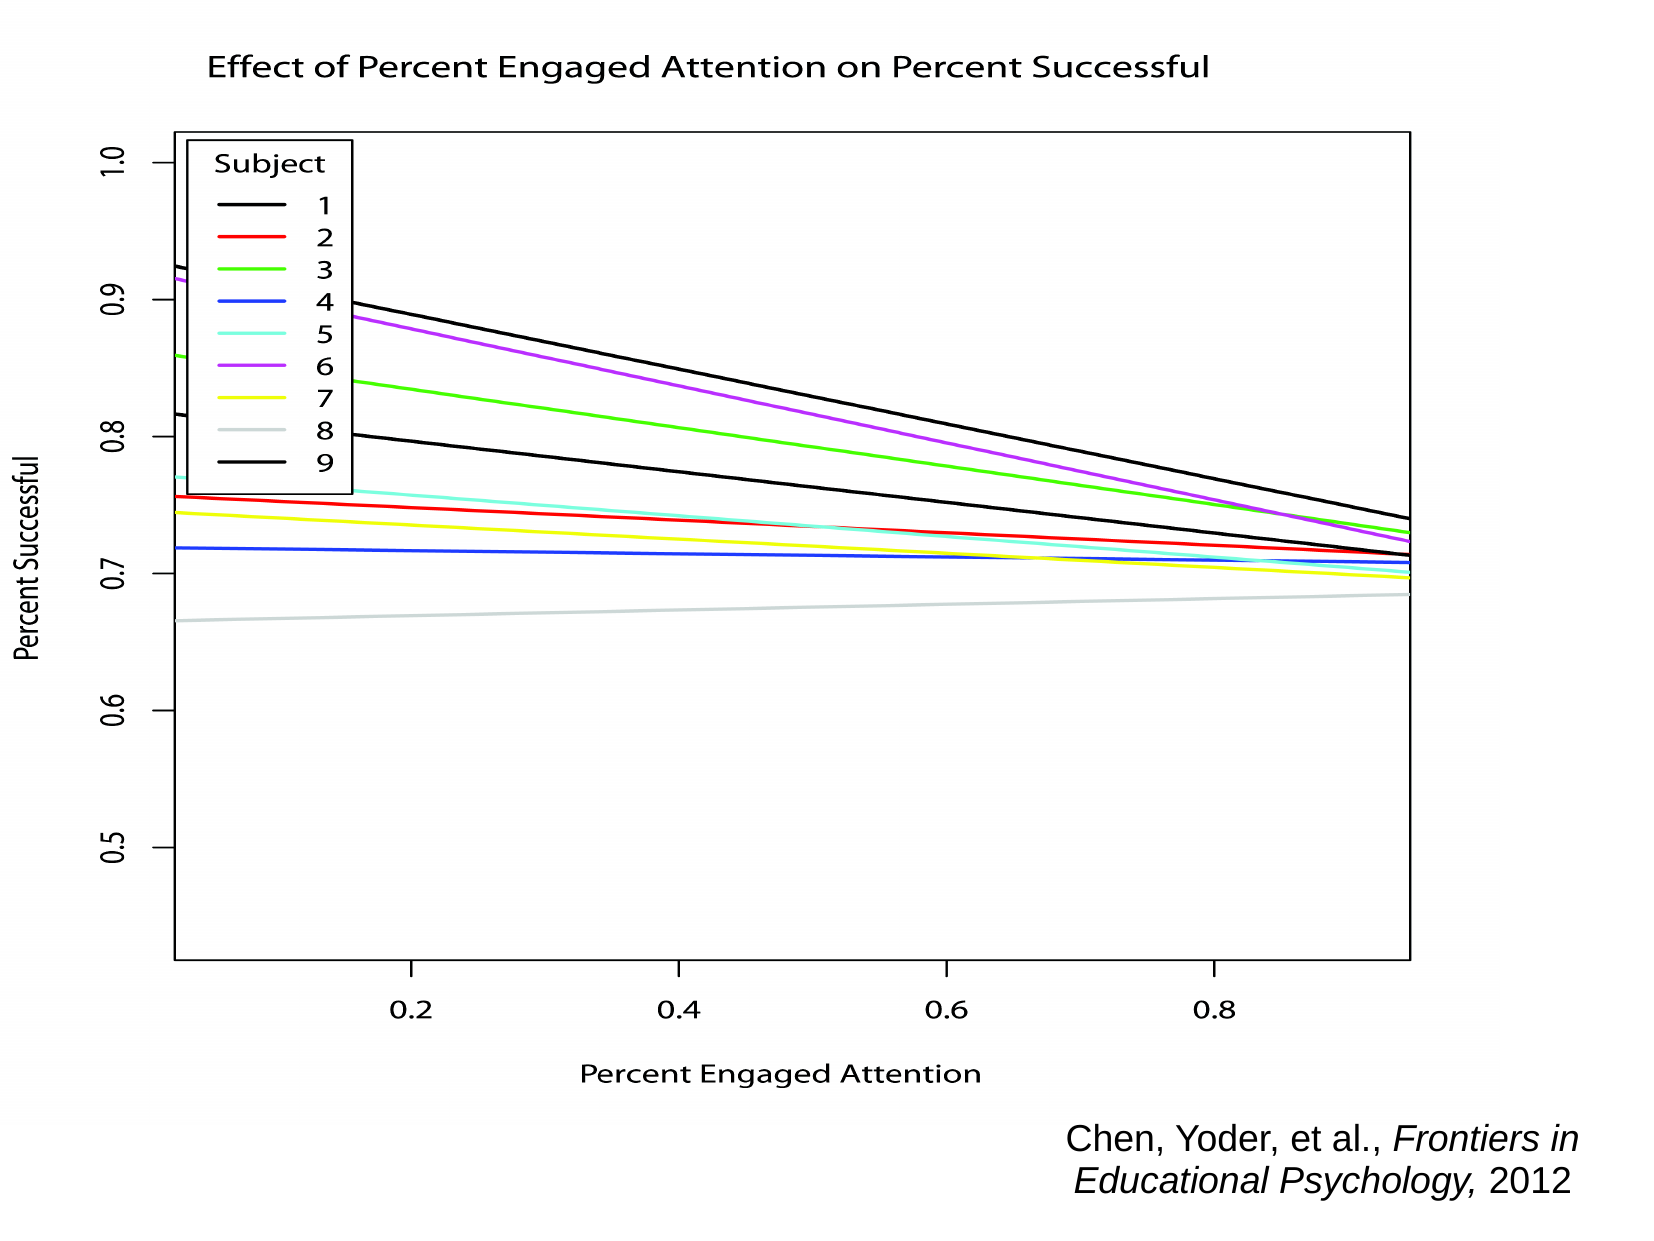

# Chen, Yoder, et al., Frontiers in Educational Psychology, 2012